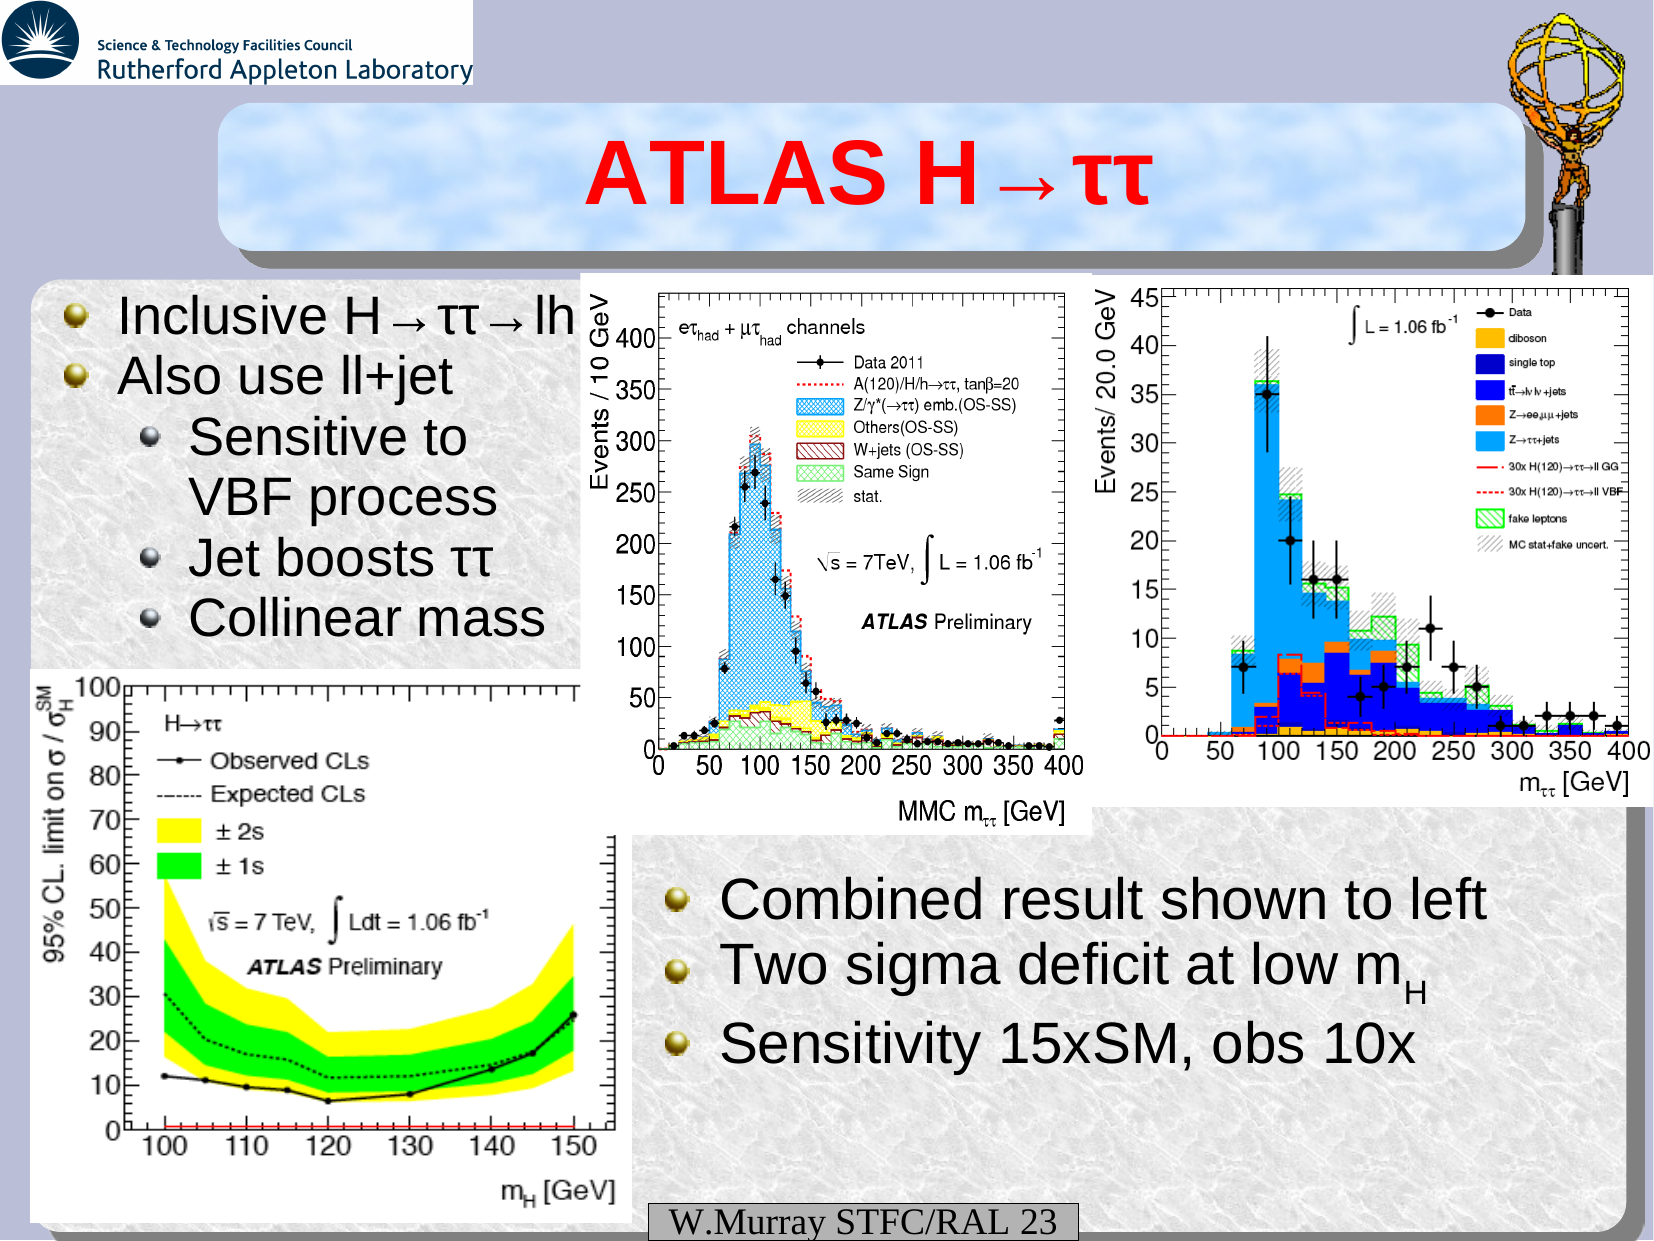

ATLAS H→ττ
# Inclusive H→ττ→lh
Also use ll+jet
Sensitive to VBF process
Jet boosts ττ
Collinear mass
Combined result shown to left
Two sigma deficit at low mH
Sensitivity 15xSM, obs 10x